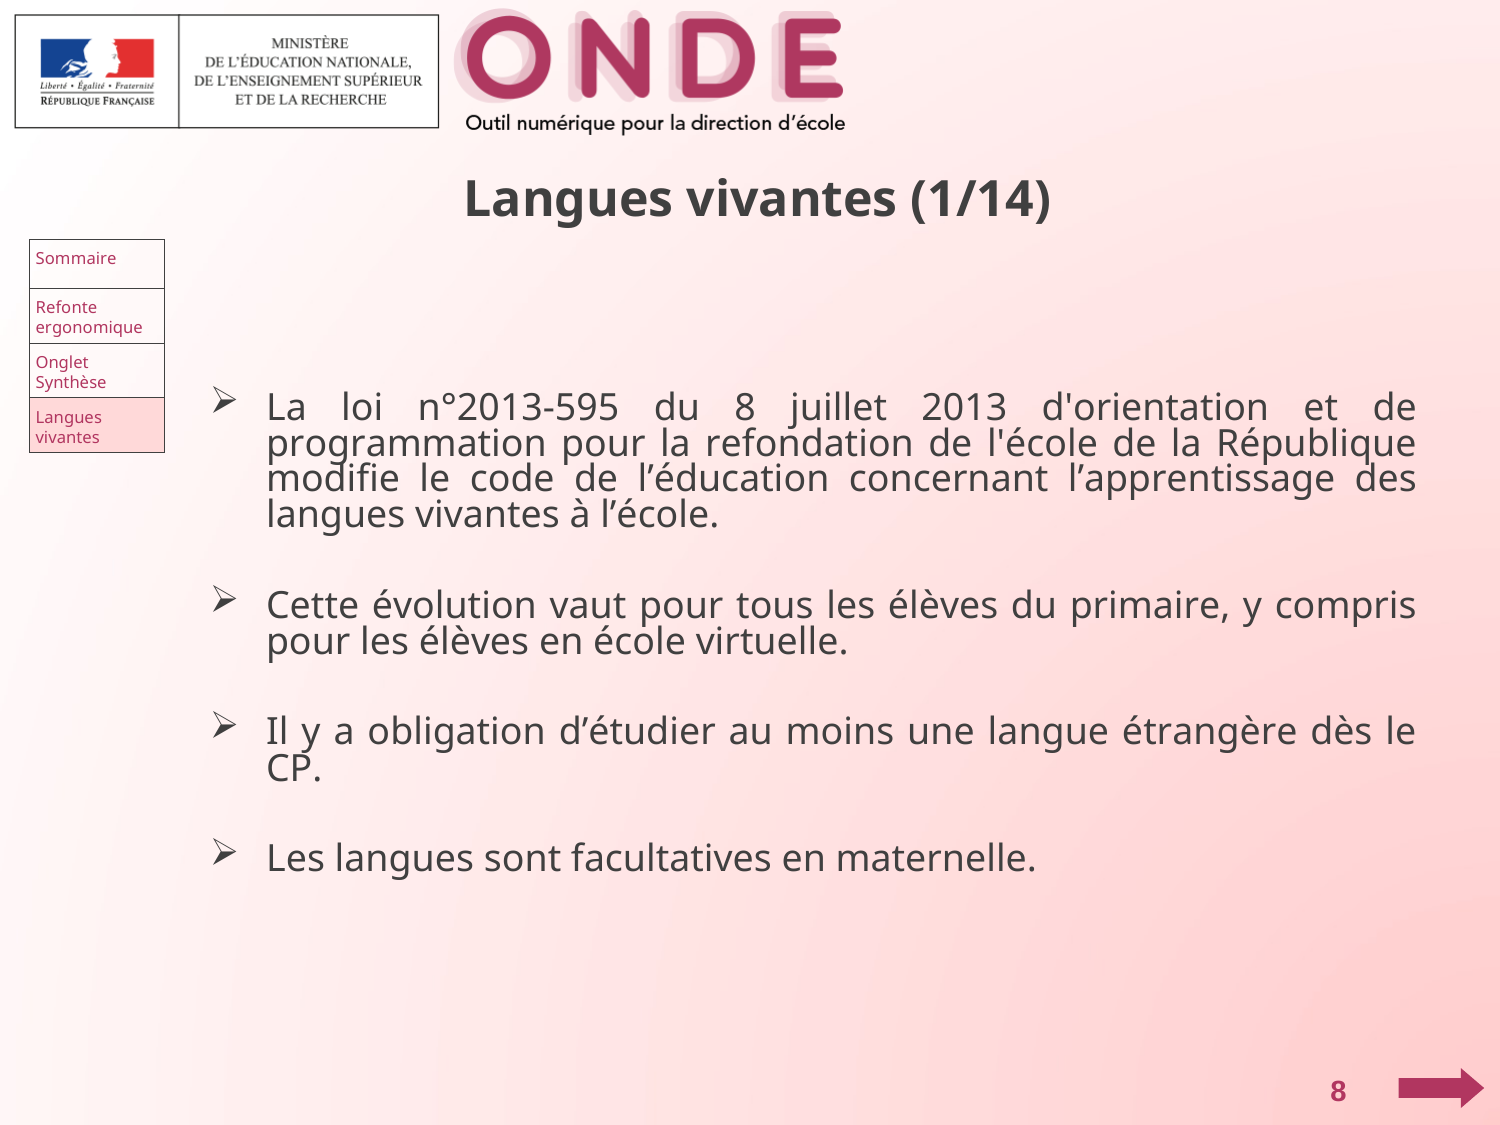

Langues vivantes (1/14)
| Sommaire |
| --- |
| Refonte ergonomique |
| Onglet Synthèse |
| Langues vivantes |
La loi n°2013-595 du 8 juillet 2013 d'orientation et de programmation pour la refondation de l'école de la République modifie le code de l’éducation concernant l’apprentissage des langues vivantes à l’école.
Cette évolution vaut pour tous les élèves du primaire, y compris pour les élèves en école virtuelle.
Il y a obligation d’étudier au moins une langue étrangère dès le CP.
Les langues sont facultatives en maternelle.